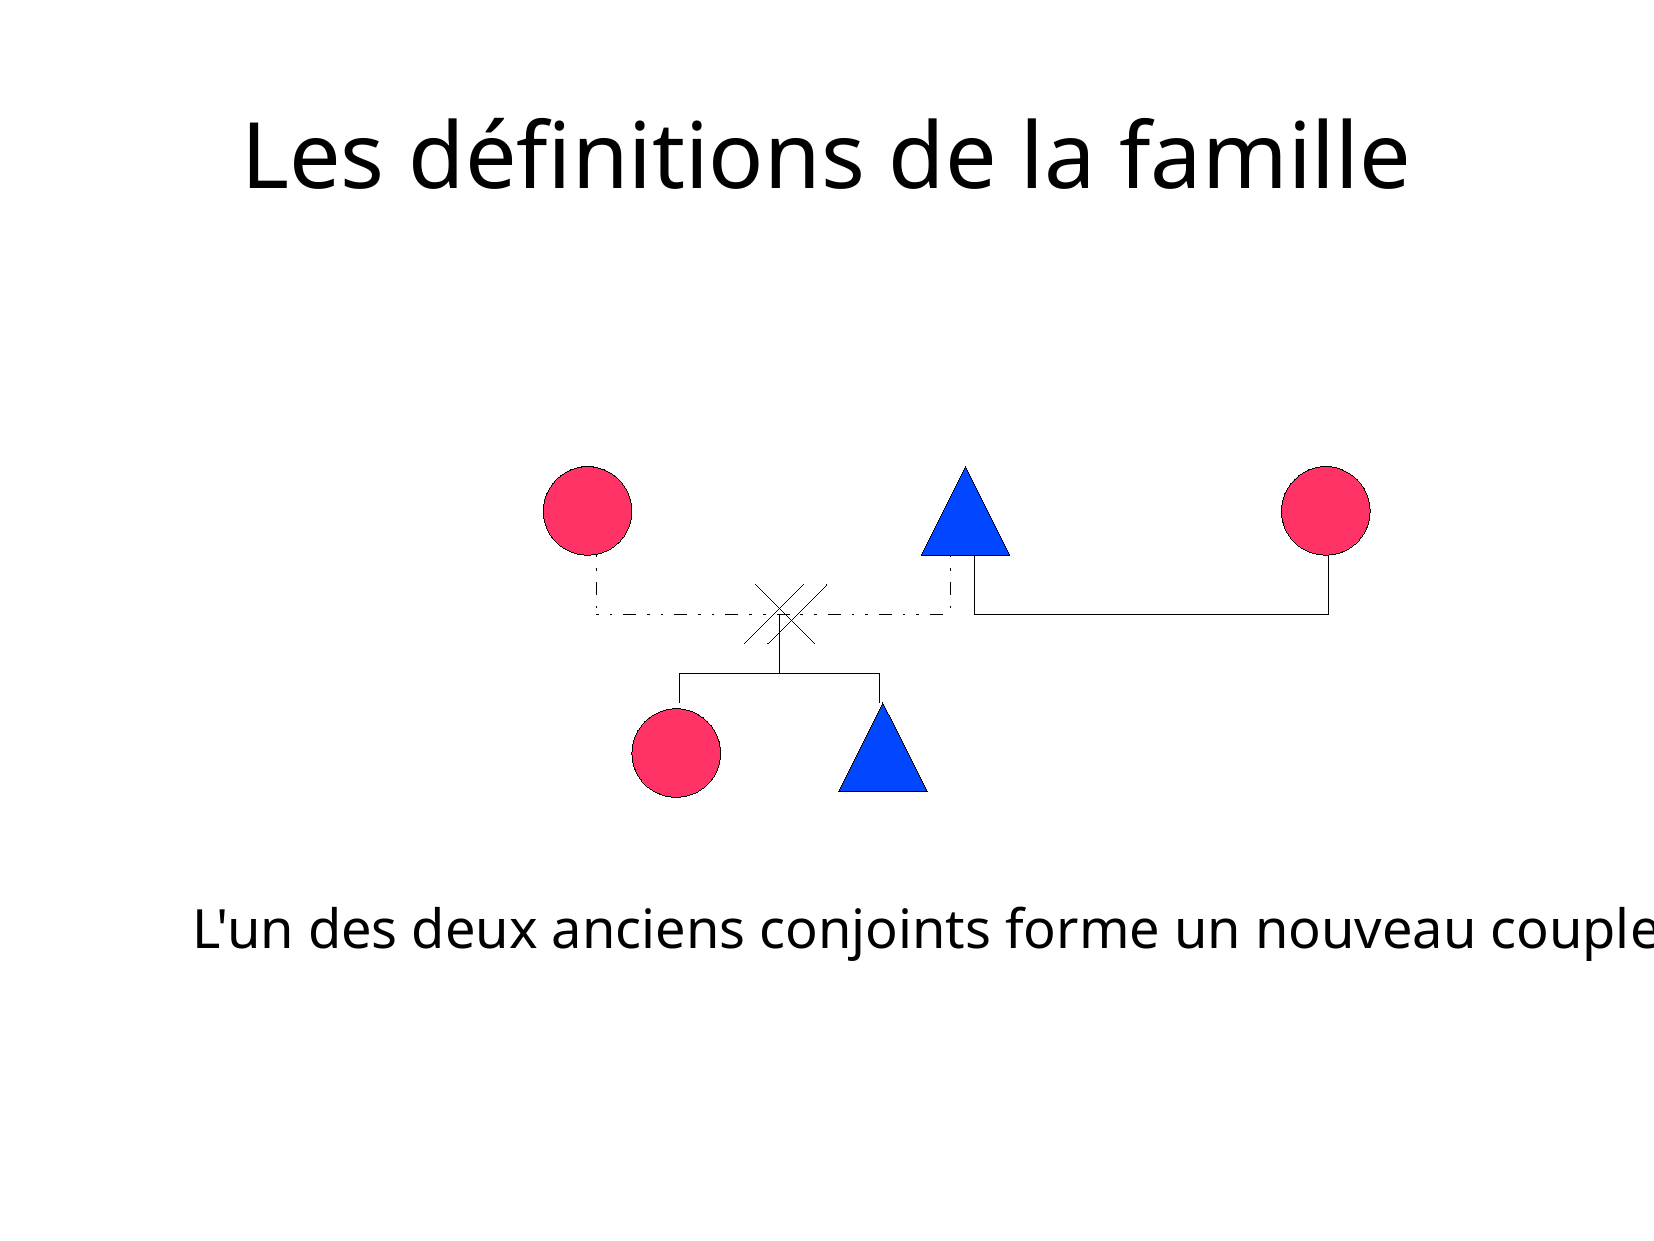

# Les définitions de la famille
L'un des deux anciens conjoints forme un nouveau couple